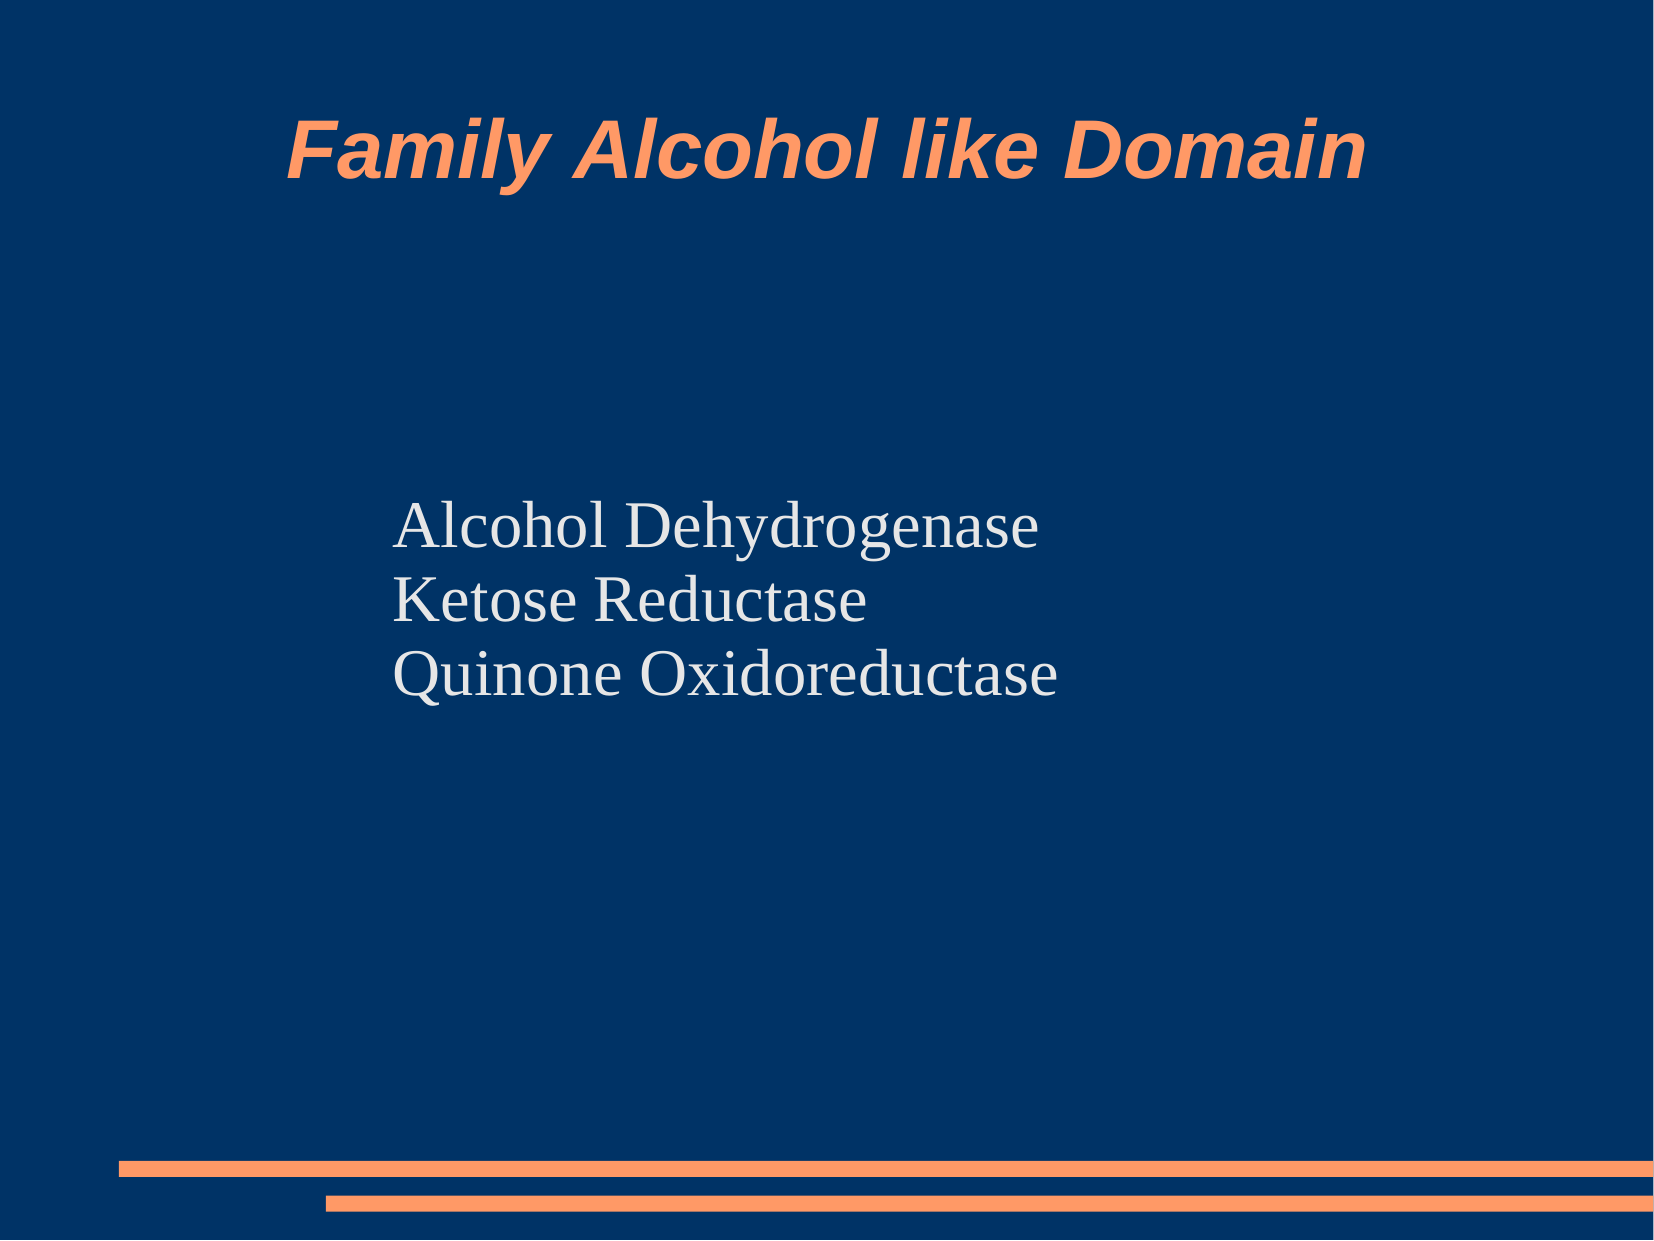

# Family Alcohol like Domain
Alcohol Dehydrogenase
Ketose	Reductase
Quinone Oxidoreductase